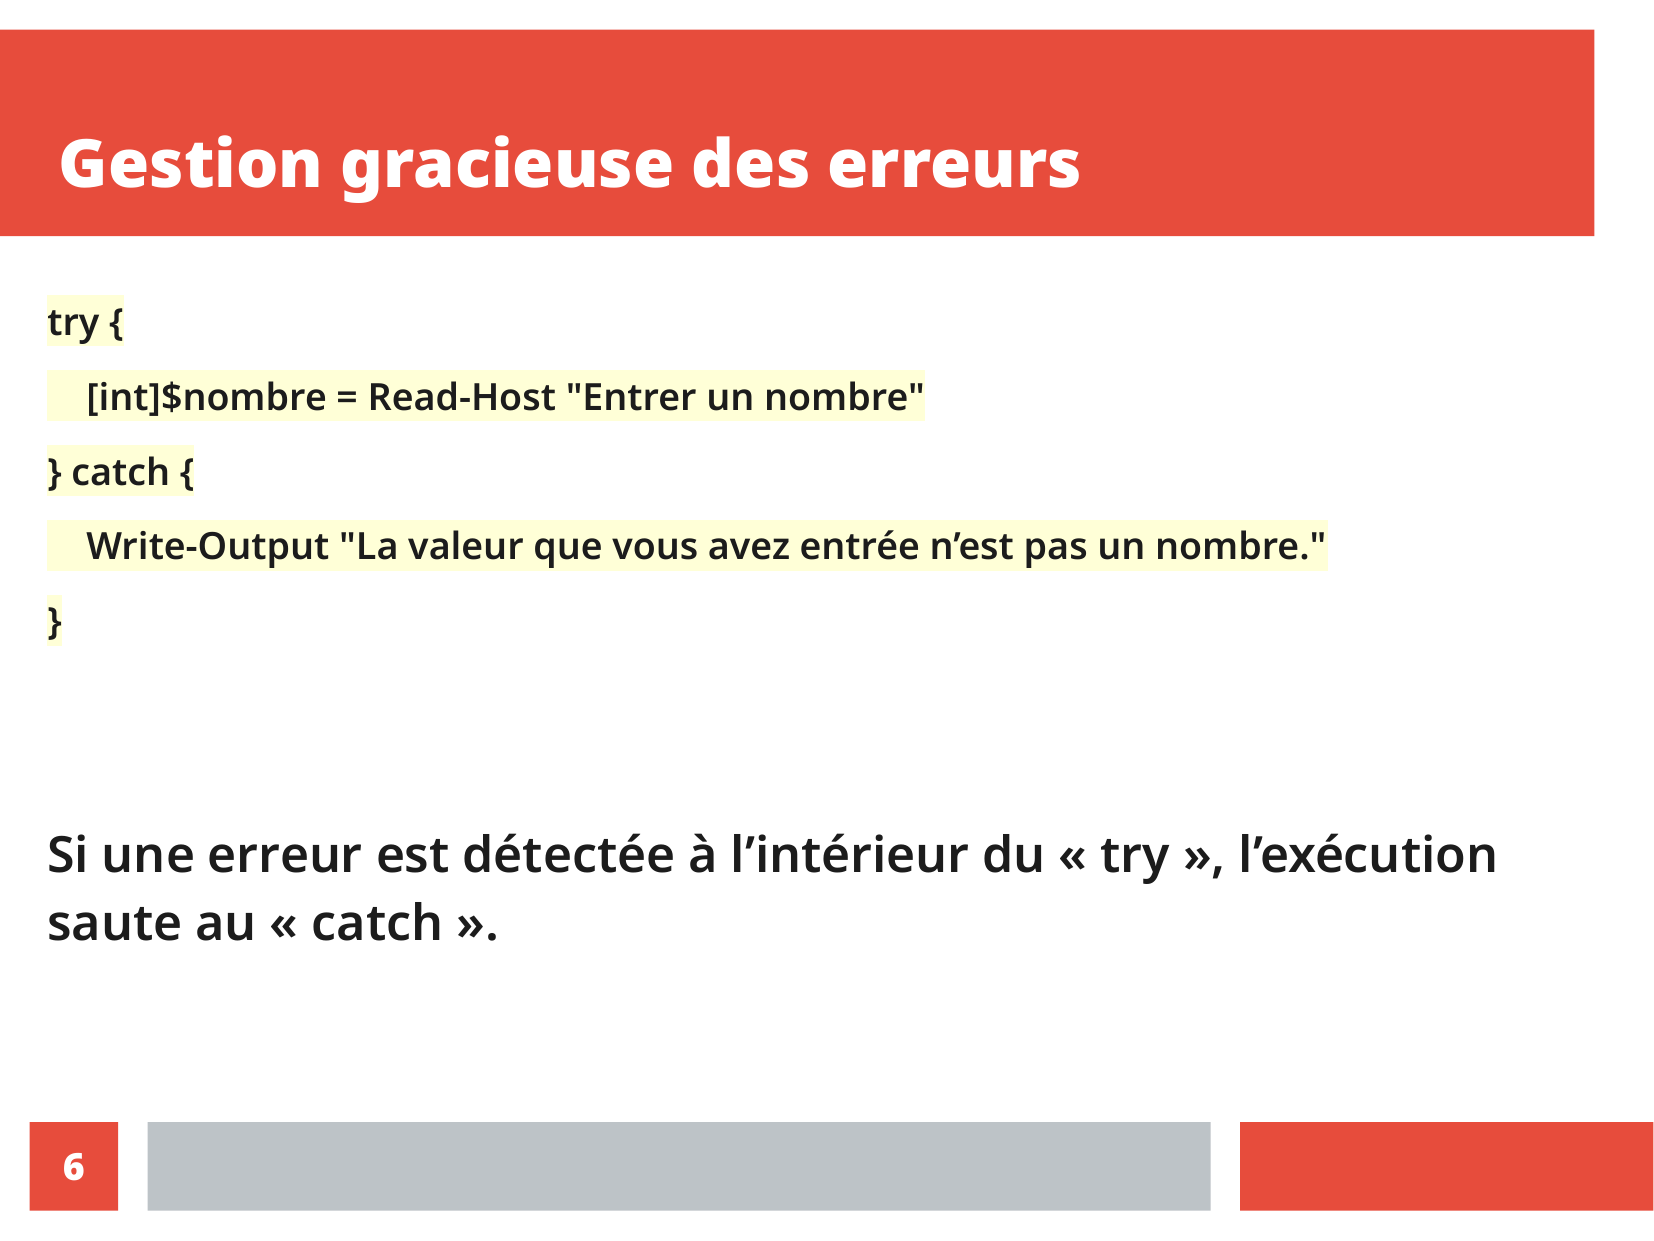

# Gestion gracieuse des erreurs
try {
 [int]$nombre = Read-Host "Entrer un nombre"
} catch {
 Write-Output "La valeur que vous avez entrée n’est pas un nombre."
}
Si une erreur est détectée à l’intérieur du « try », l’exécution saute au « catch ».
6